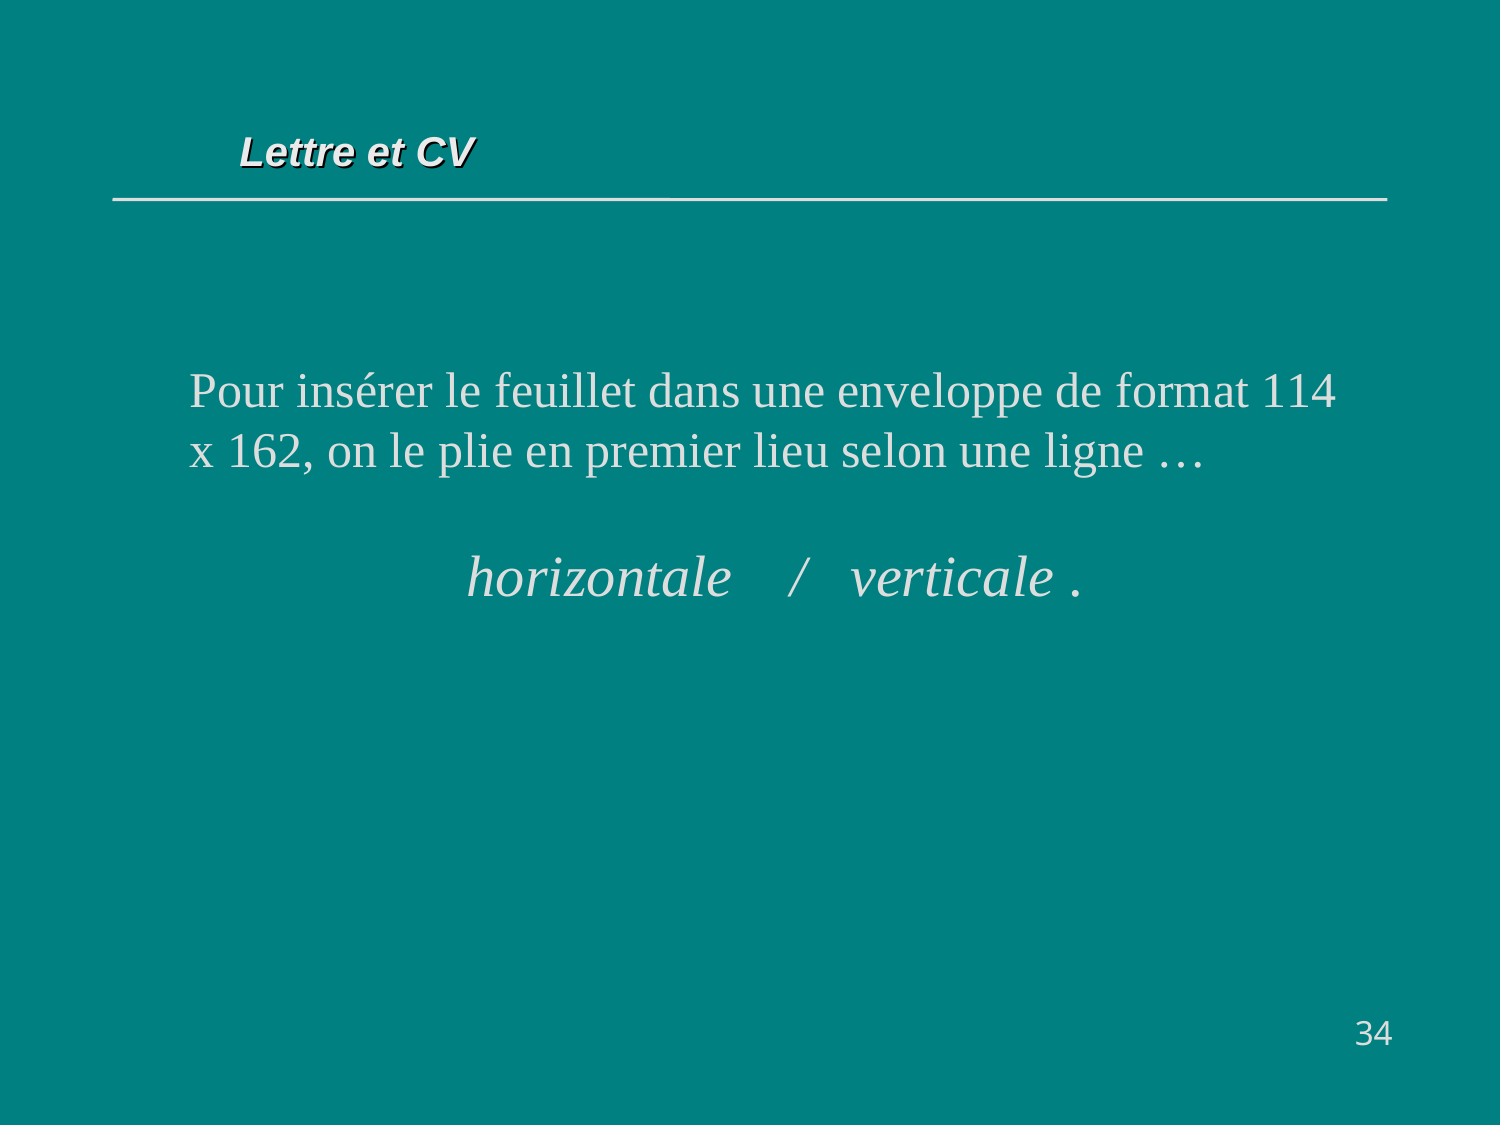

Lettre et CV
Pour insérer le feuillet dans une enveloppe de format 114 x 162, on le plie en premier lieu selon une ligne …
horizontale / verticale .
34